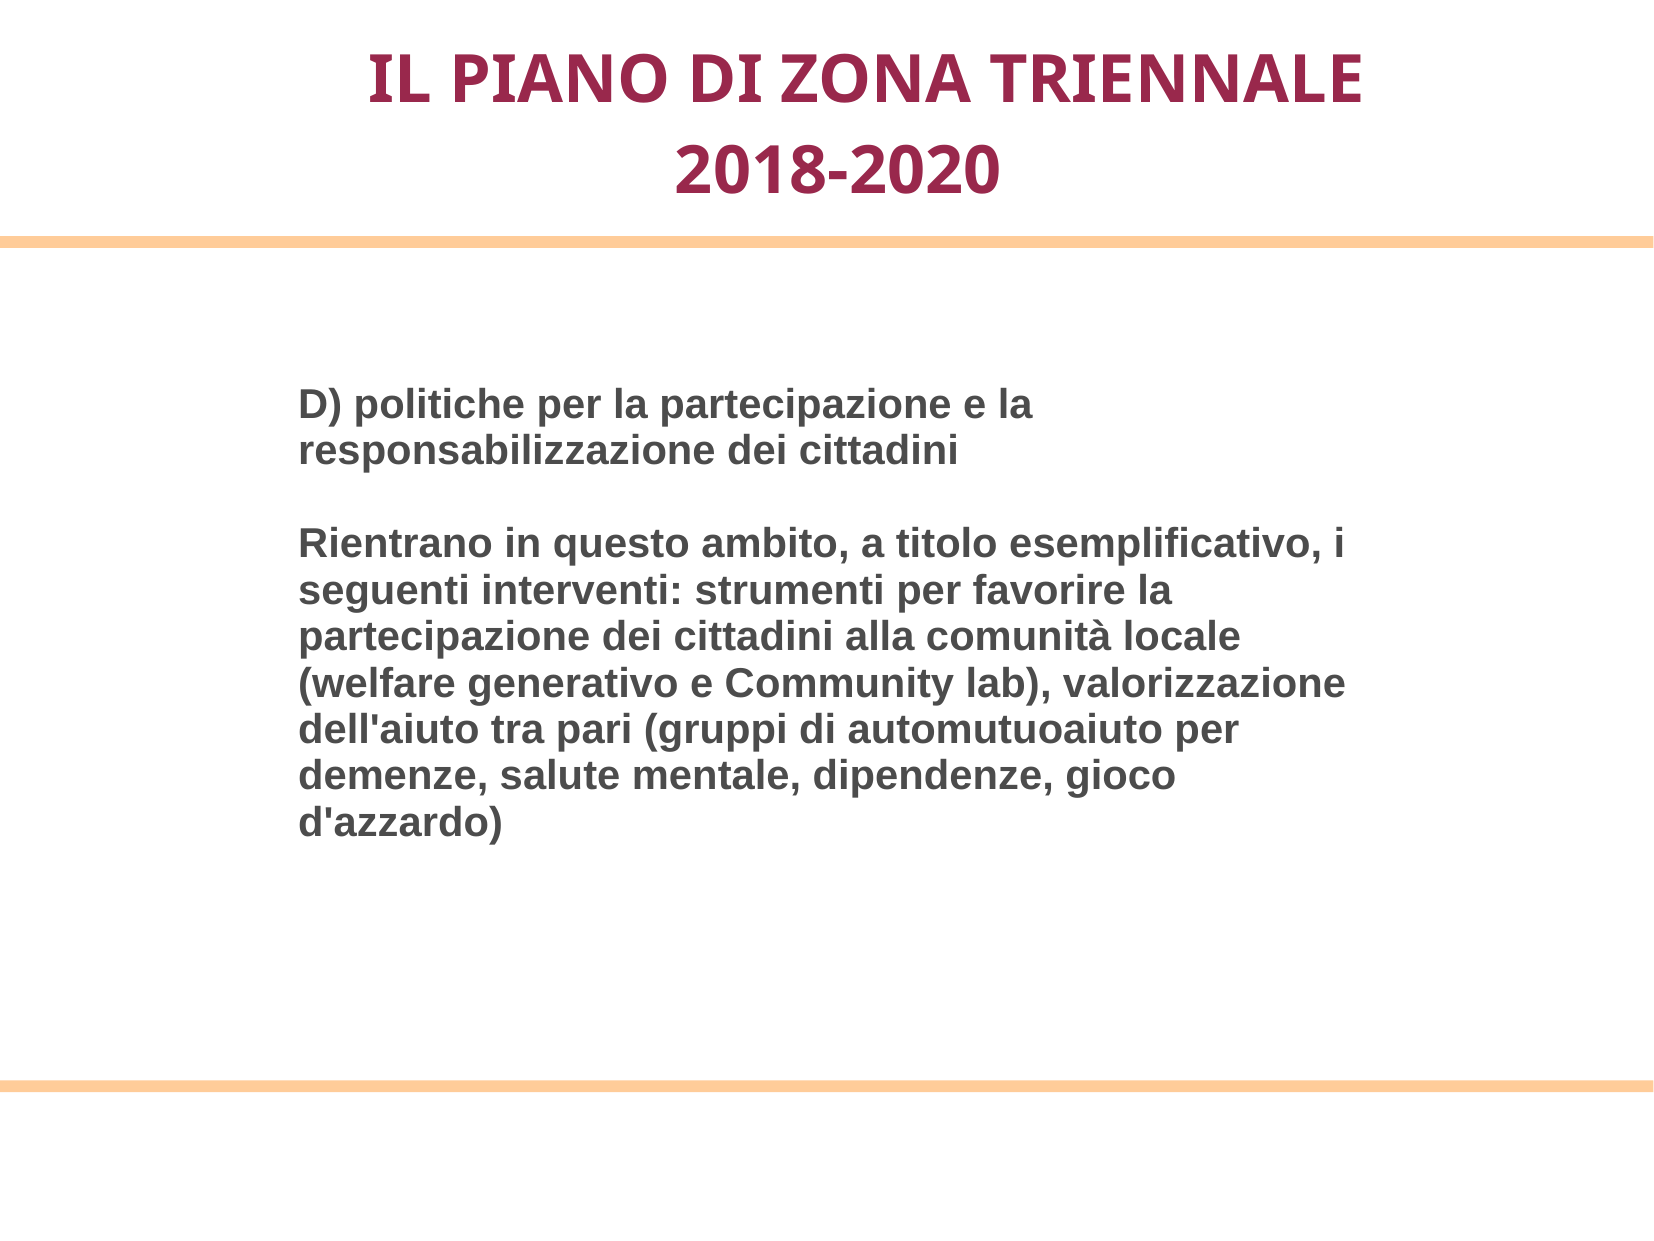

IL PIANO DI ZONA TRIENNALE
2018-2020
D) politiche per la partecipazione e la responsabilizzazione dei cittadini
Rientrano in questo ambito, a titolo esemplificativo, i seguenti interventi: strumenti per favorire la partecipazione dei cittadini alla comunità locale (welfare generativo e Community lab), valorizzazione dell'aiuto tra pari (gruppi di automutuoaiuto per demenze, salute mentale, dipendenze, gioco d'azzardo)
#